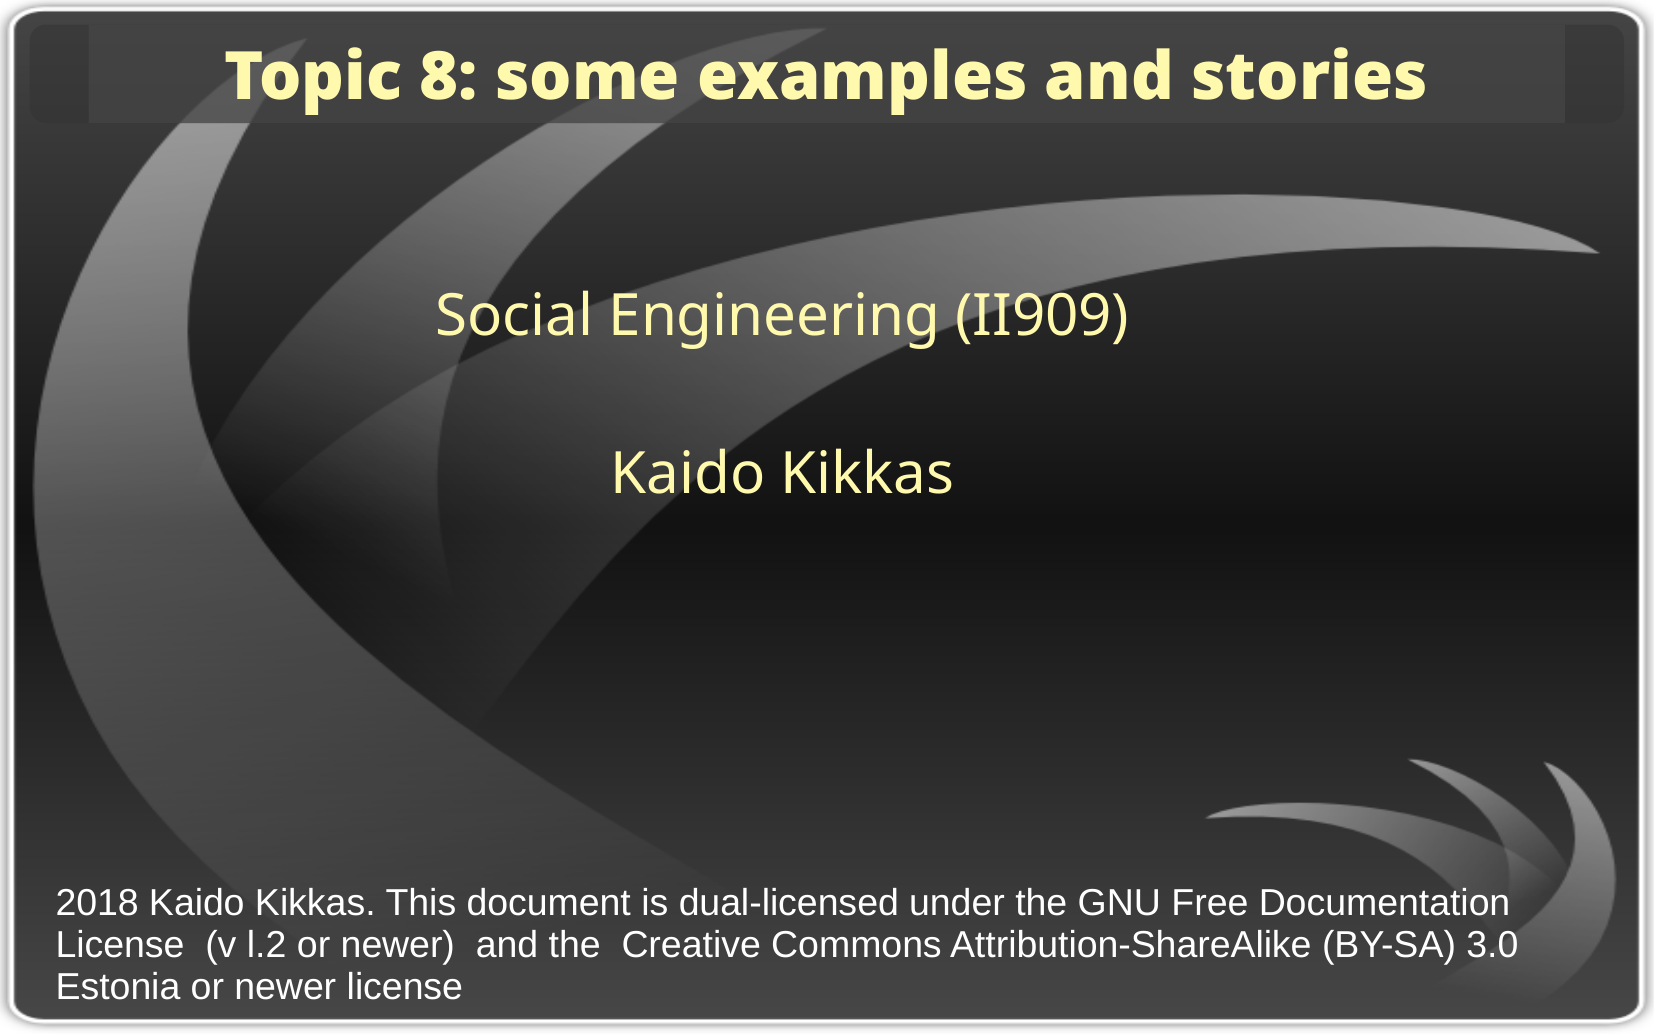

# Topic 8: some examples and stories
Social Engineering (II909)
Kaido Kikkas
2018 Kaido Kikkas. This document is dual-licensed under the GNU Free Documentation License (v l.2 or newer) and the Creative Commons Attribution-ShareAlike (BY-SA) 3.0 Estonia or newer license